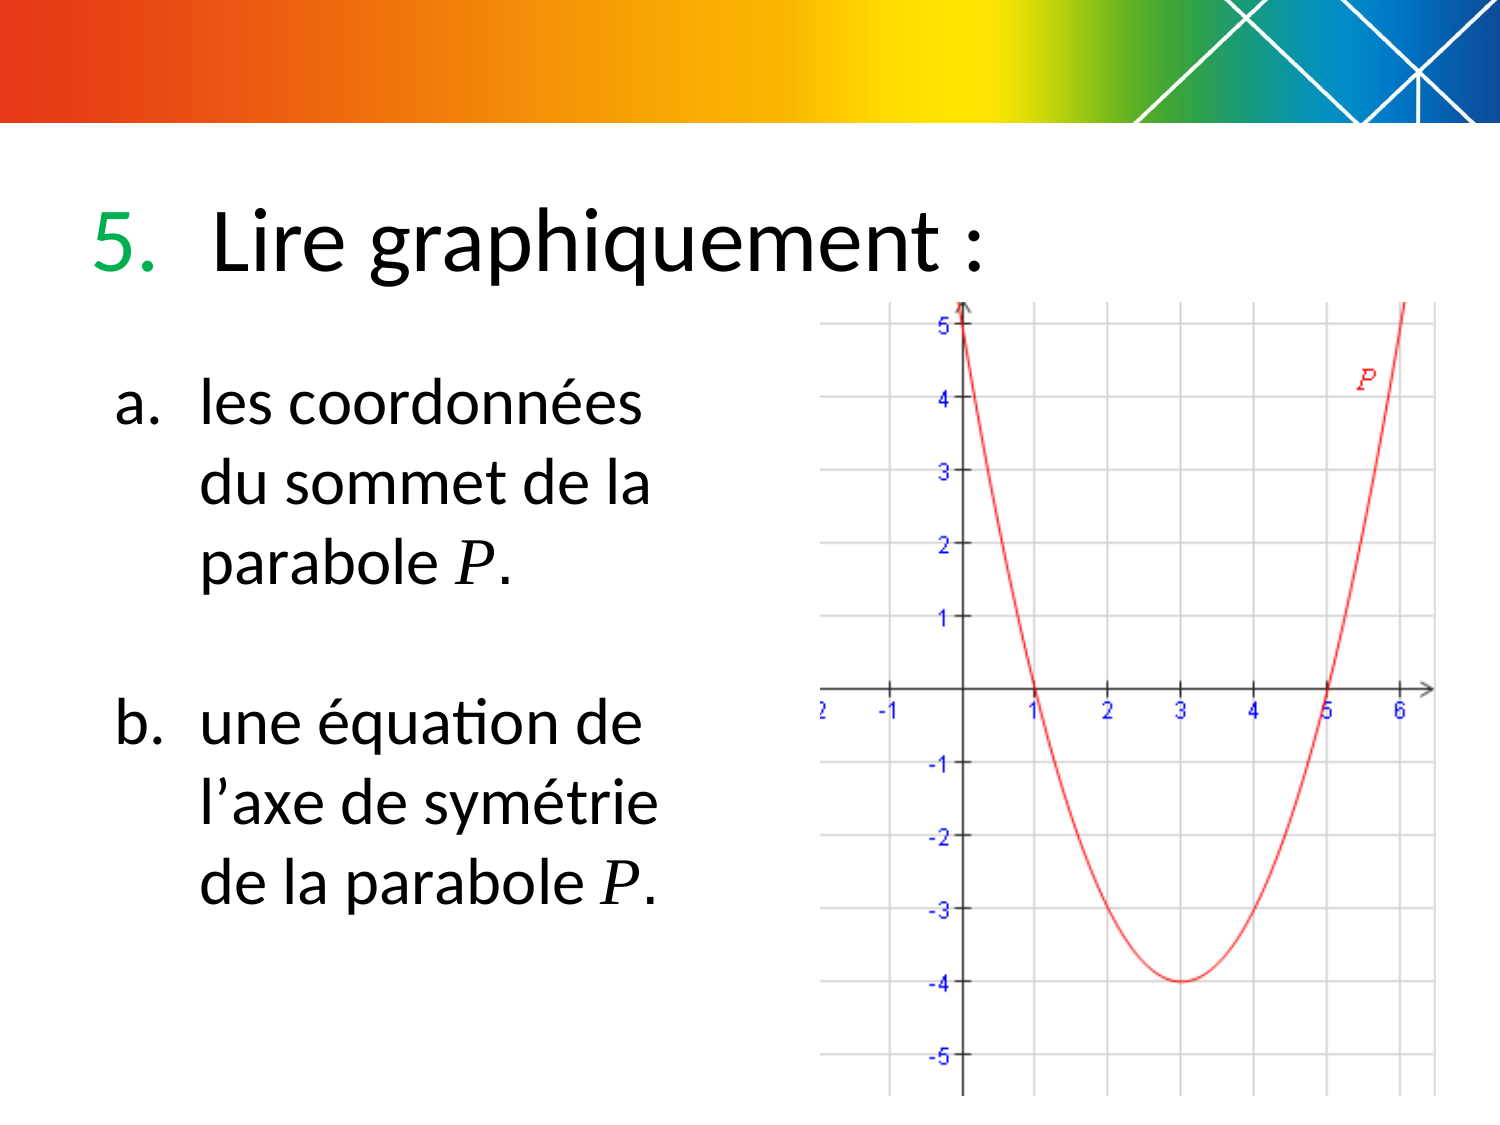

# Lire graphiquement :
les coordonnées du sommet de la parabole P.
une équation de l’axe de symétrie de la parabole P.